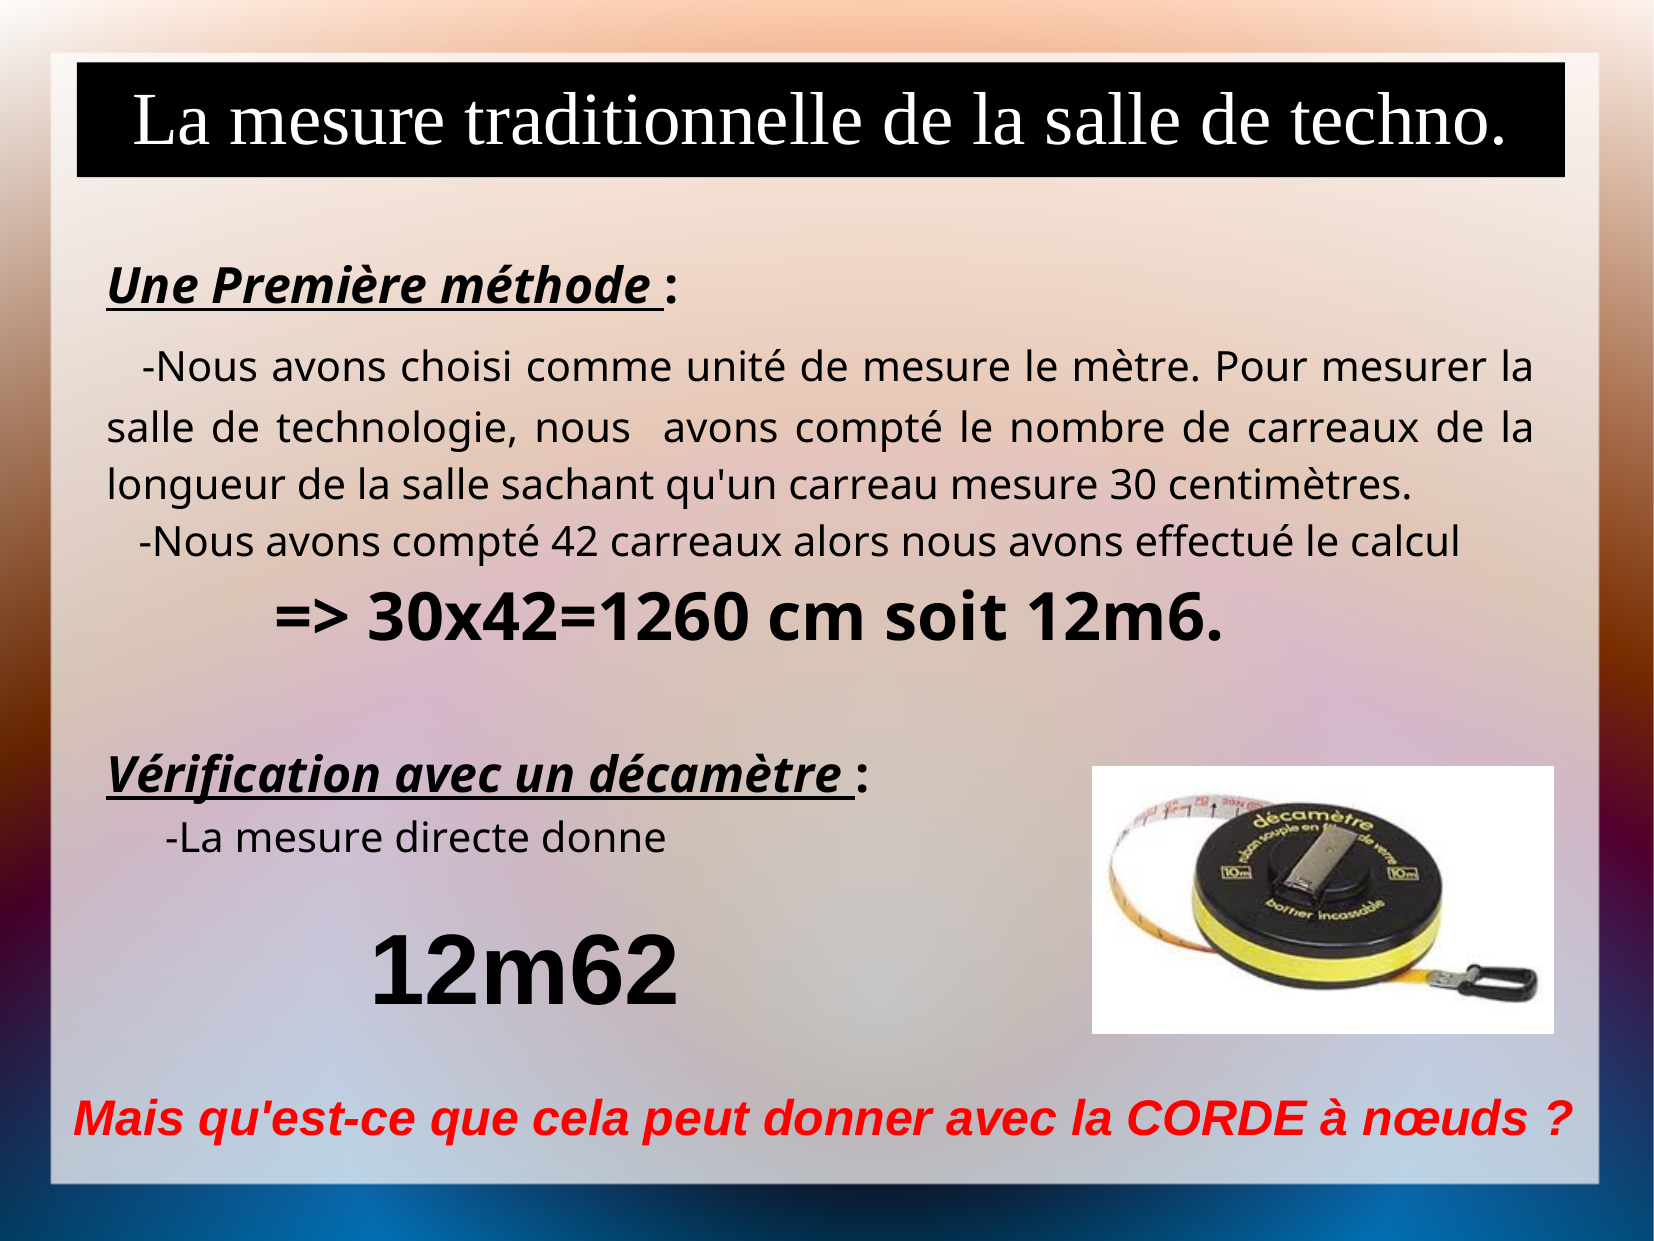

# La mesure traditionnelle de la salle de techno.
Une Première méthode :
 -Nous avons choisi comme unité de mesure le mètre. Pour mesurer la salle de technologie, nous avons compté le nombre de carreaux de la longueur de la salle sachant qu'un carreau mesure 30 centimètres.
 -Nous avons compté 42 carreaux alors nous avons effectué le calcul
  => 30x42=1260 cm soit 12m6.
Vérification avec un décamètre :
-La mesure directe donne
12m62
Mais qu'est-ce que cela peut donner avec la CORDE à nœuds ?